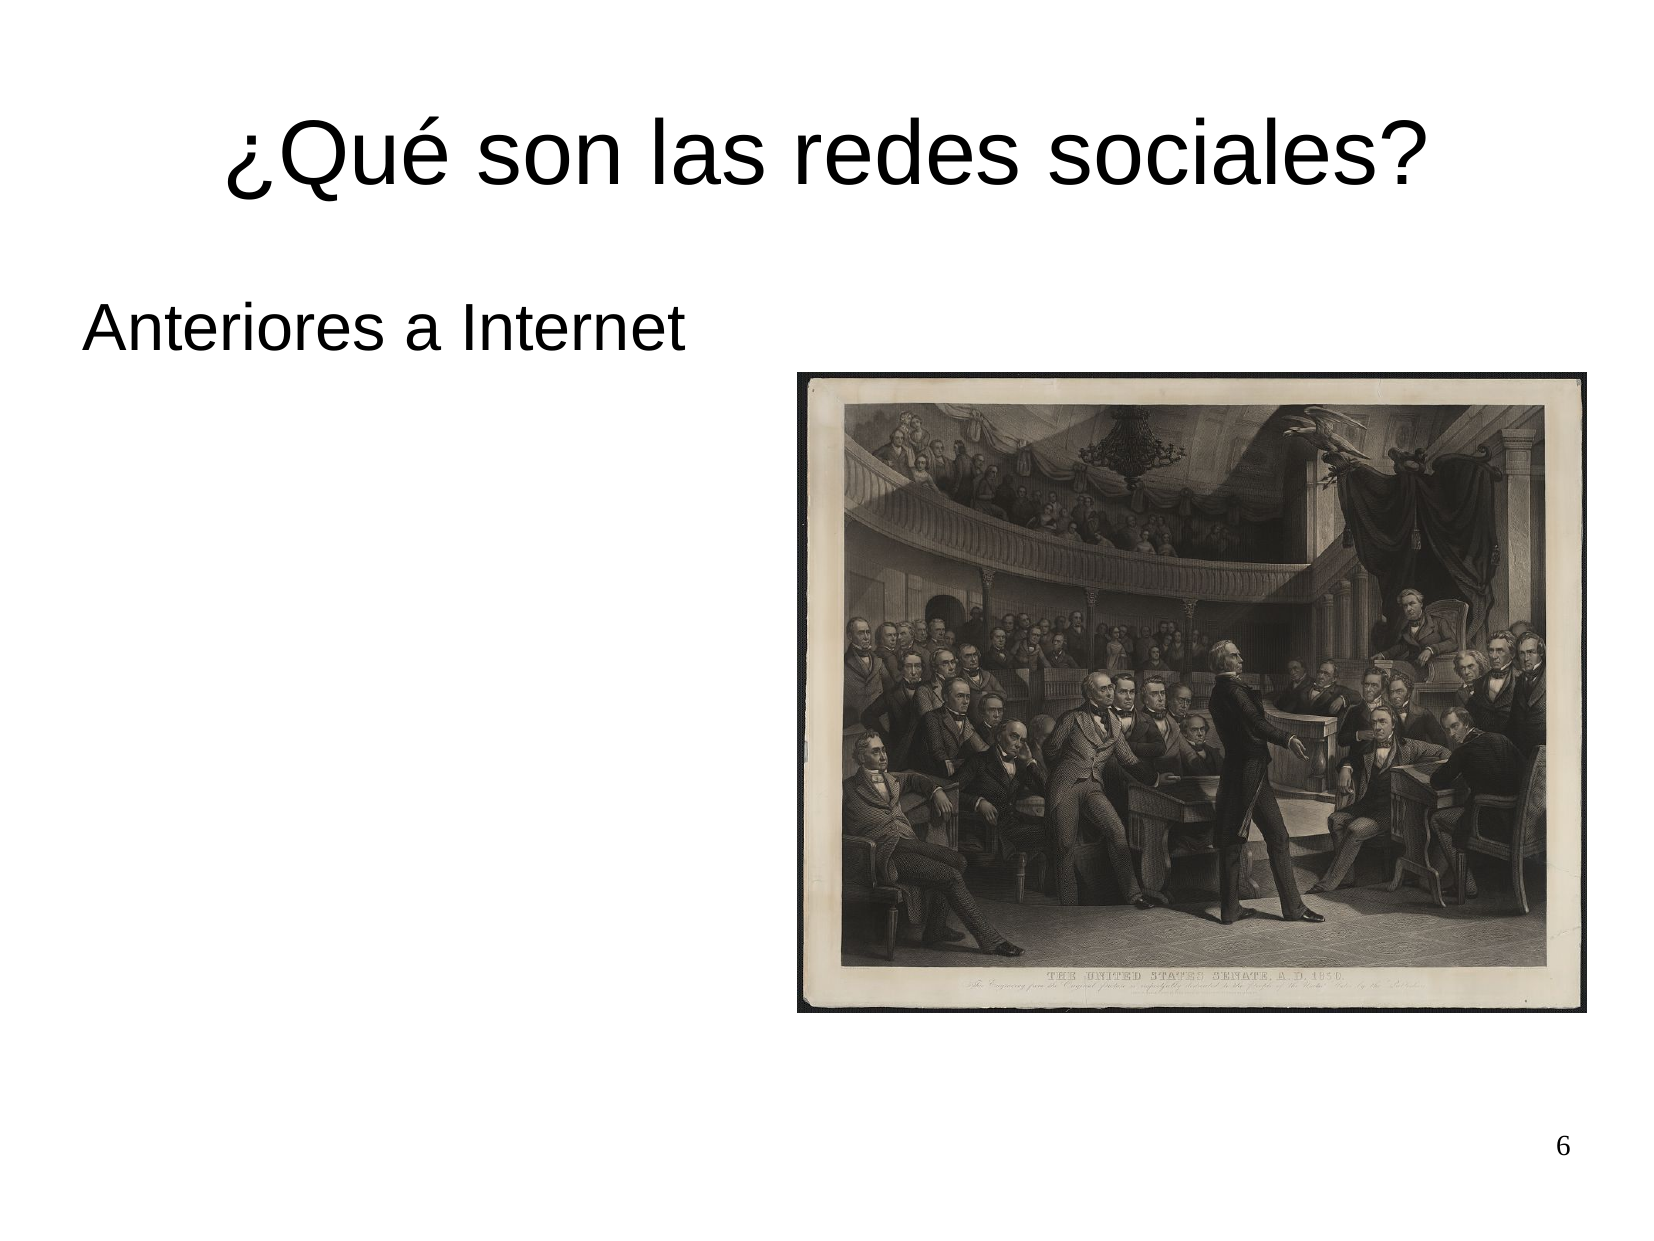

# ¿Qué son las redes sociales?
Anteriores a Internet
6